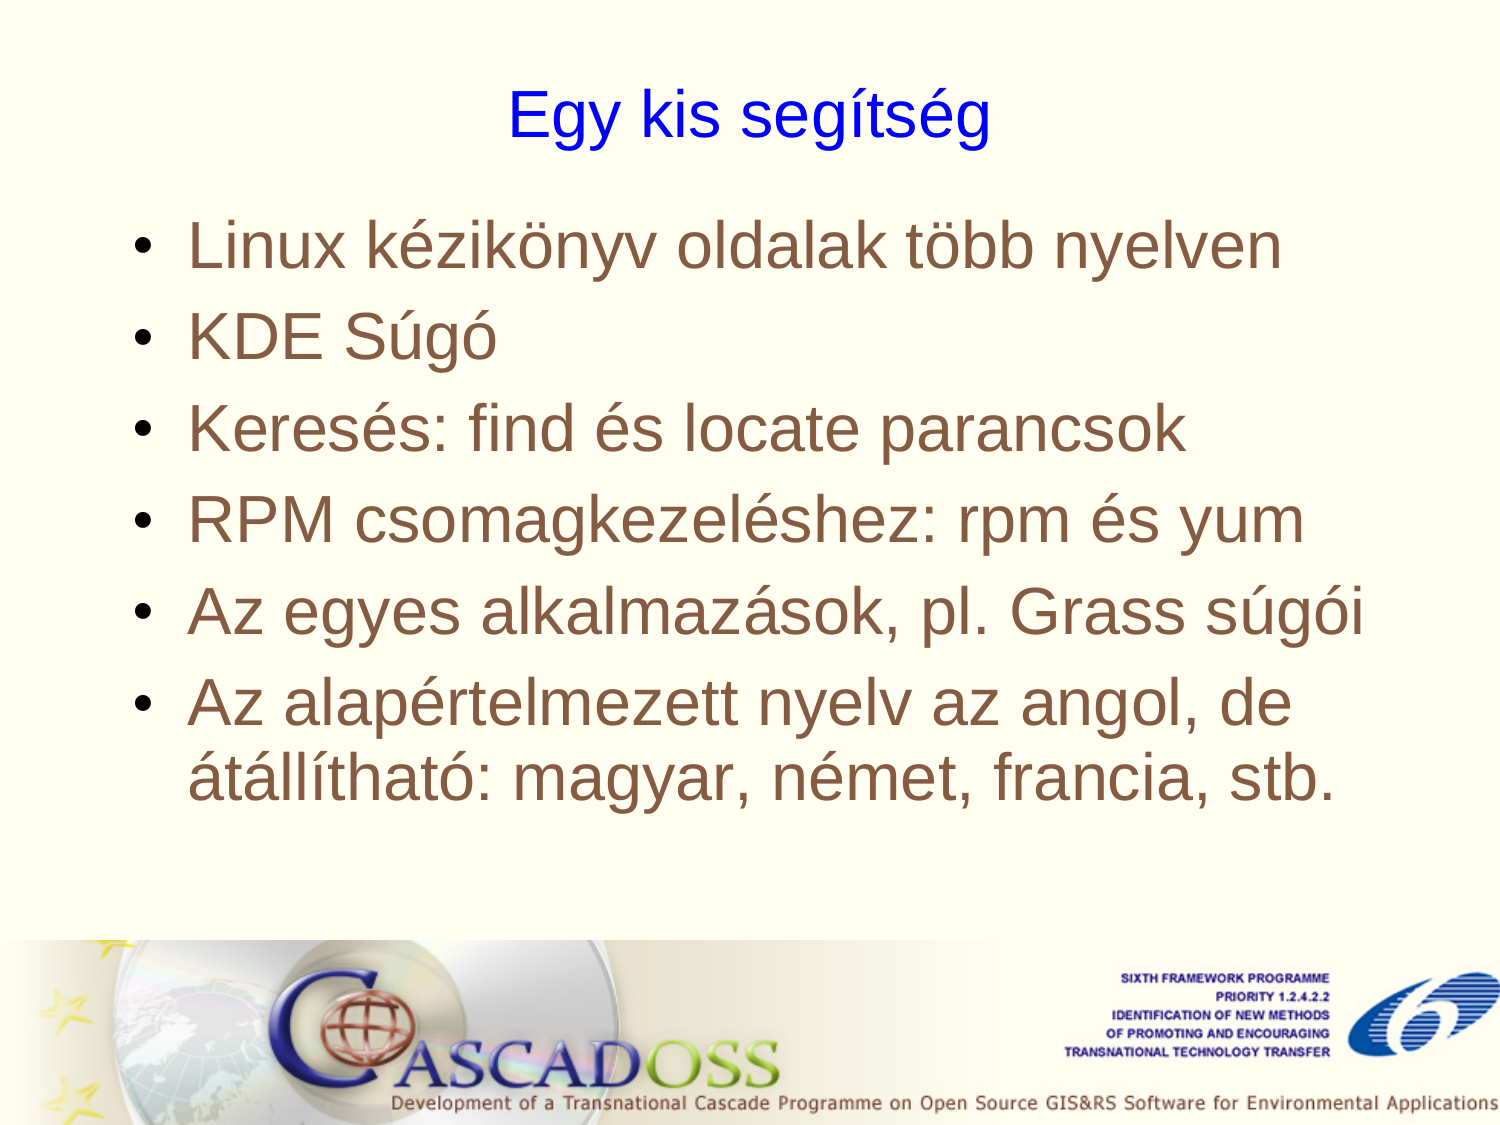

# Egy kis segítség
Linux kézikönyv oldalak több nyelven
KDE Súgó
Keresés: find és locate parancsok
RPM csomagkezeléshez: rpm és yum
Az egyes alkalmazások, pl. Grass súgói
Az alapértelmezett nyelv az angol, de átállítható: magyar, német, francia, stb.